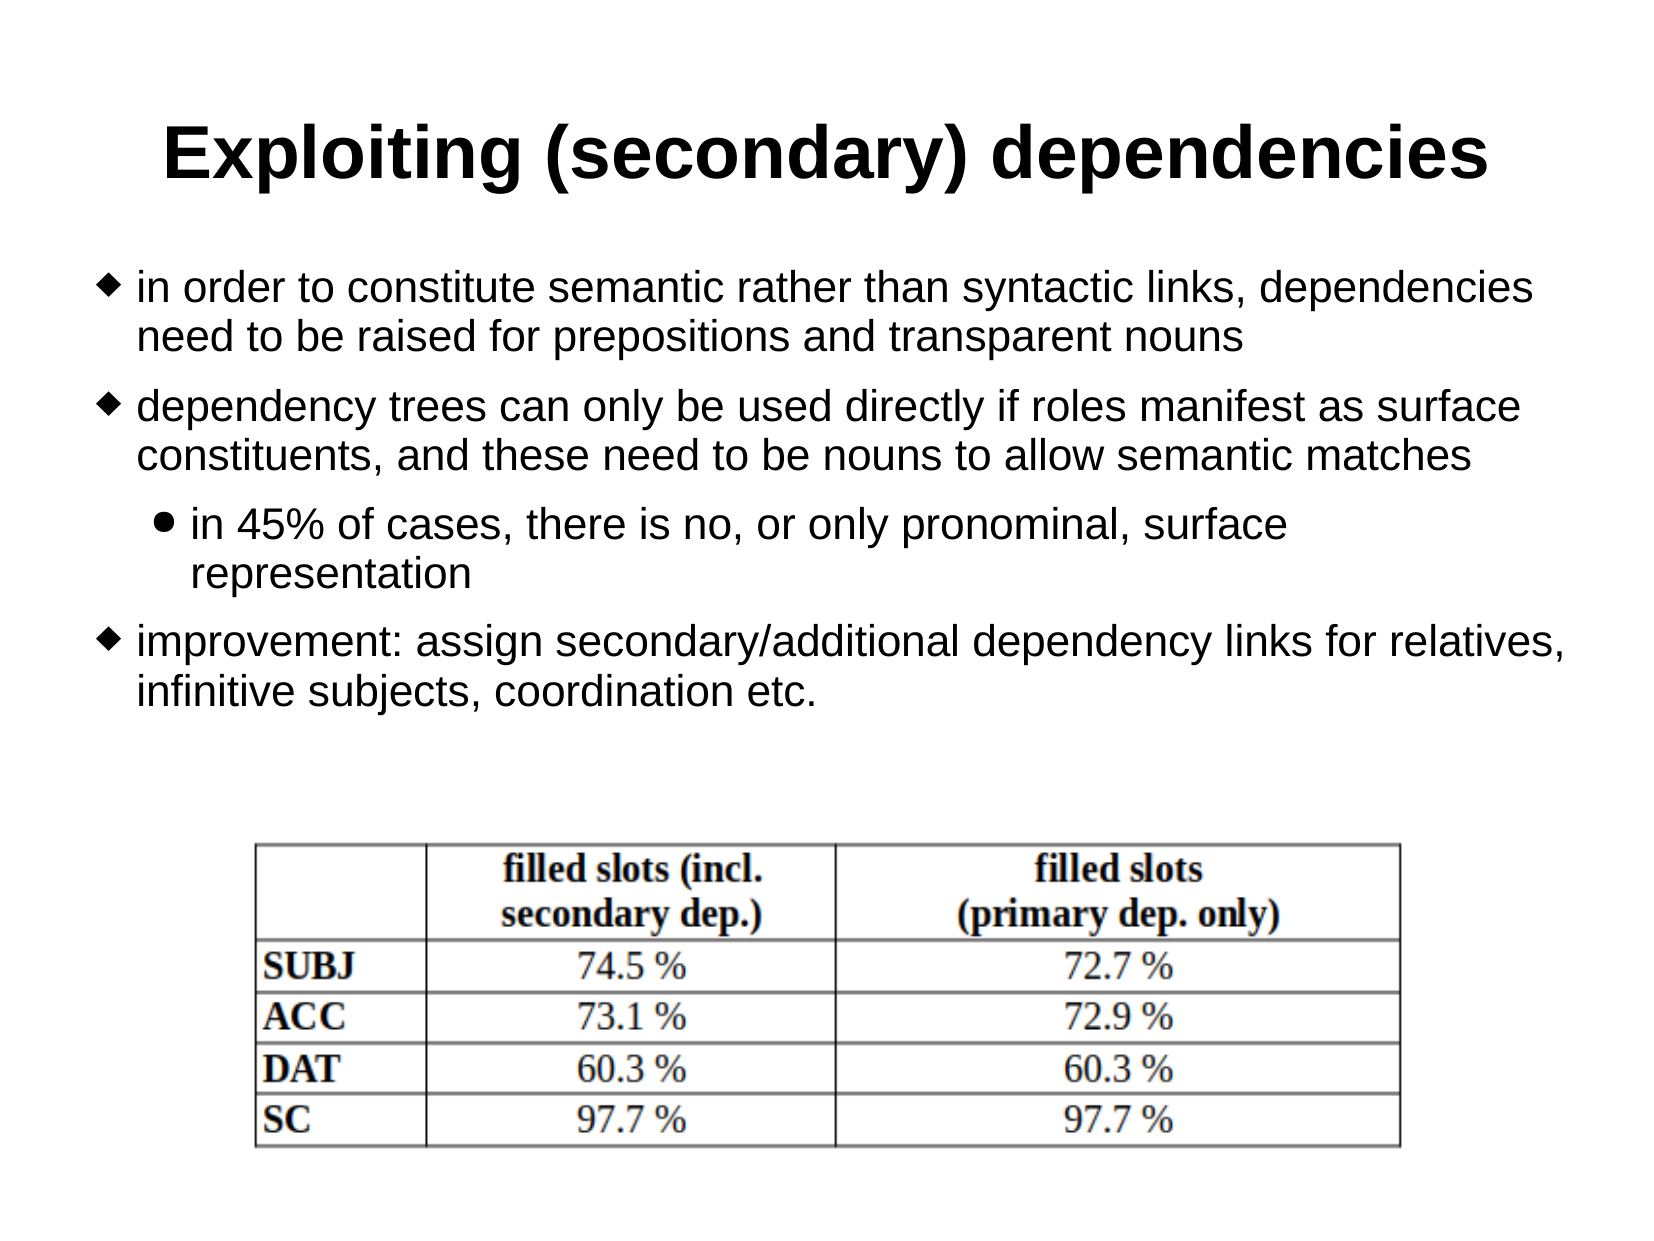

# Exploiting (secondary) dependencies
in order to constitute semantic rather than syntactic links, dependencies need to be raised for prepositions and transparent nouns
dependency trees can only be used directly if roles manifest as surface constituents, and these need to be nouns to allow semantic matches
in 45% of cases, there is no, or only pronominal, surface representation
improvement: assign secondary/additional dependency links for relatives, infinitive subjects, coordination etc.